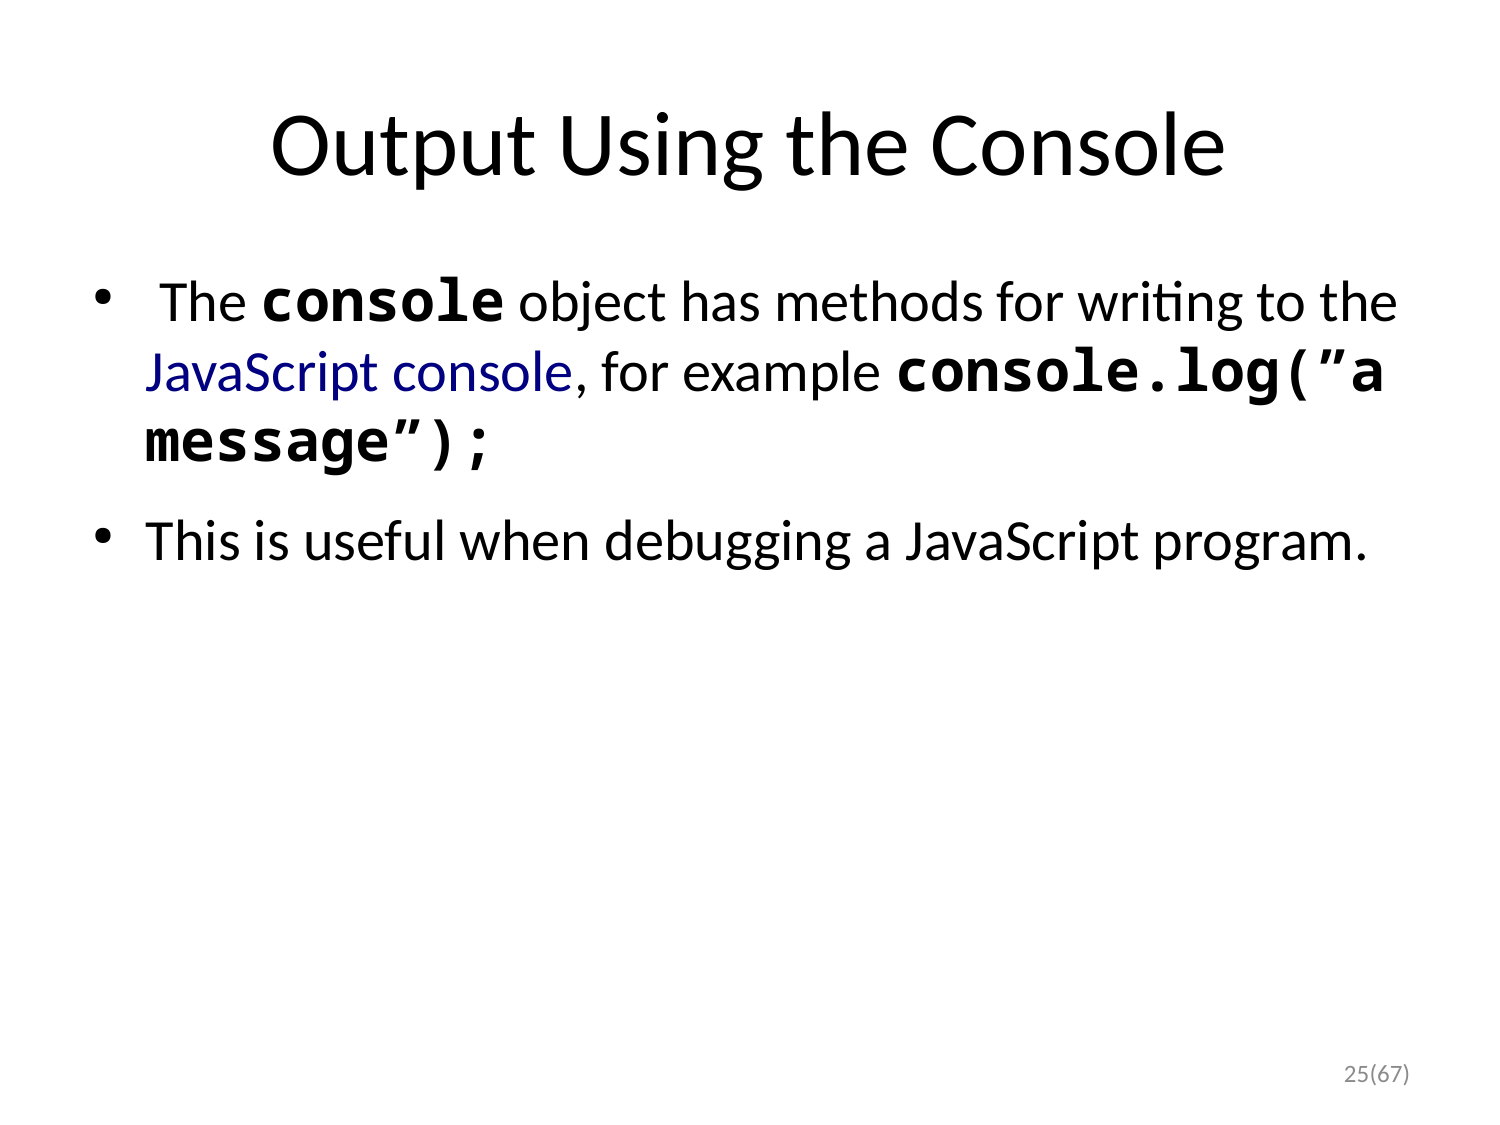

# Output Using the Console
 The console object has methods for writing to the JavaScript console, for example console.log(”a message”);
This is useful when debugging a JavaScript program.
25